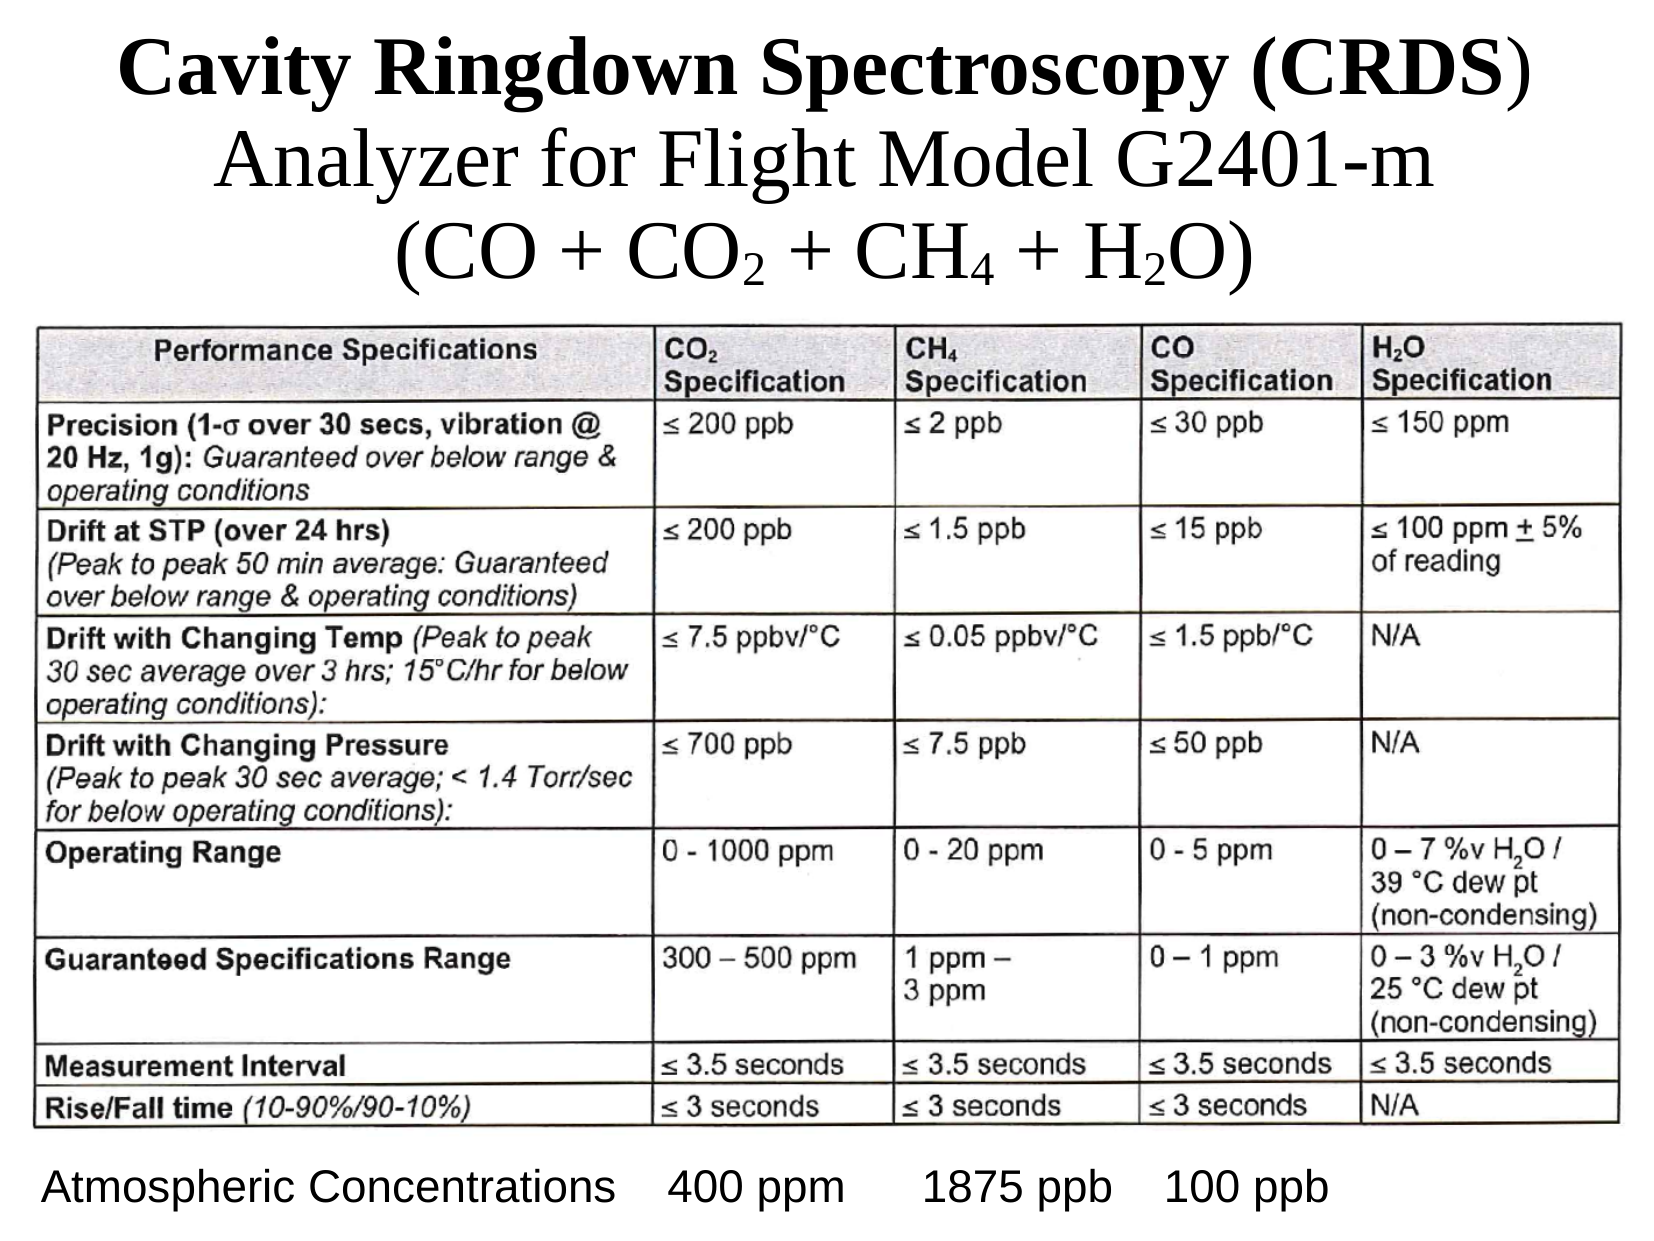

# Cavity Ringdown Spectroscopy (CRDS) Analyzer for Flight Model G2401-m (CO + CO2 + CH4 + H2O)
Atmospheric Concentrations 400 ppm 1875 ppb 100 ppb